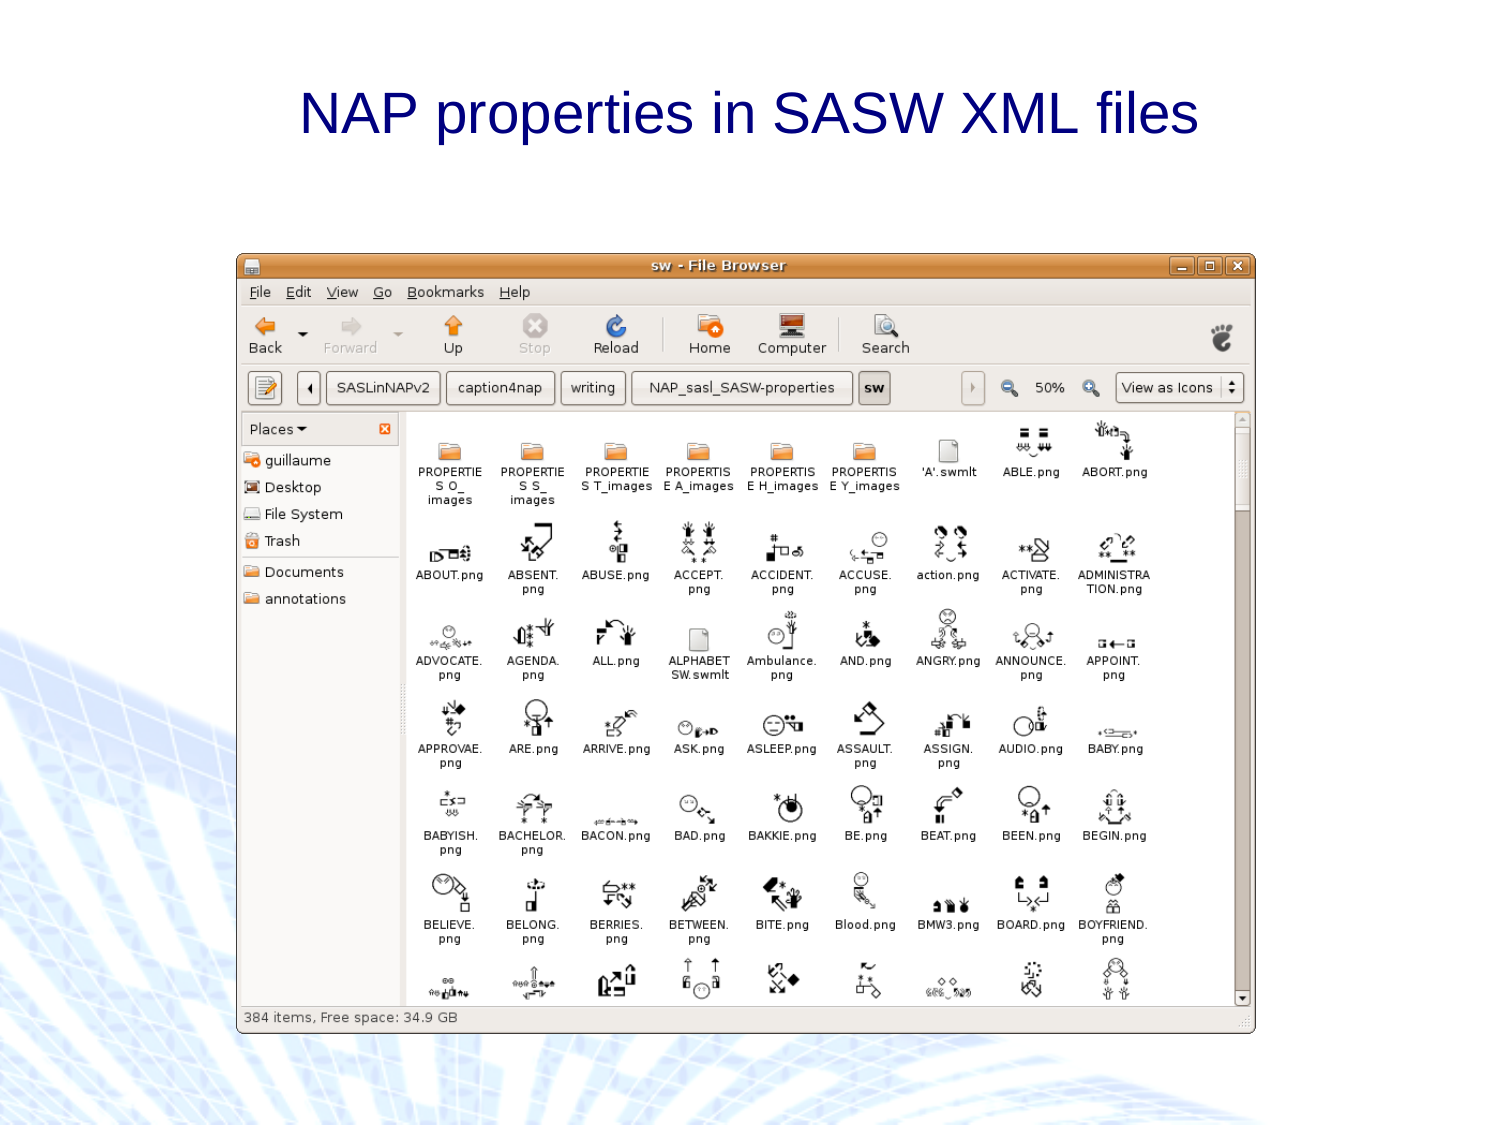

# NAP properties in SASW XML files